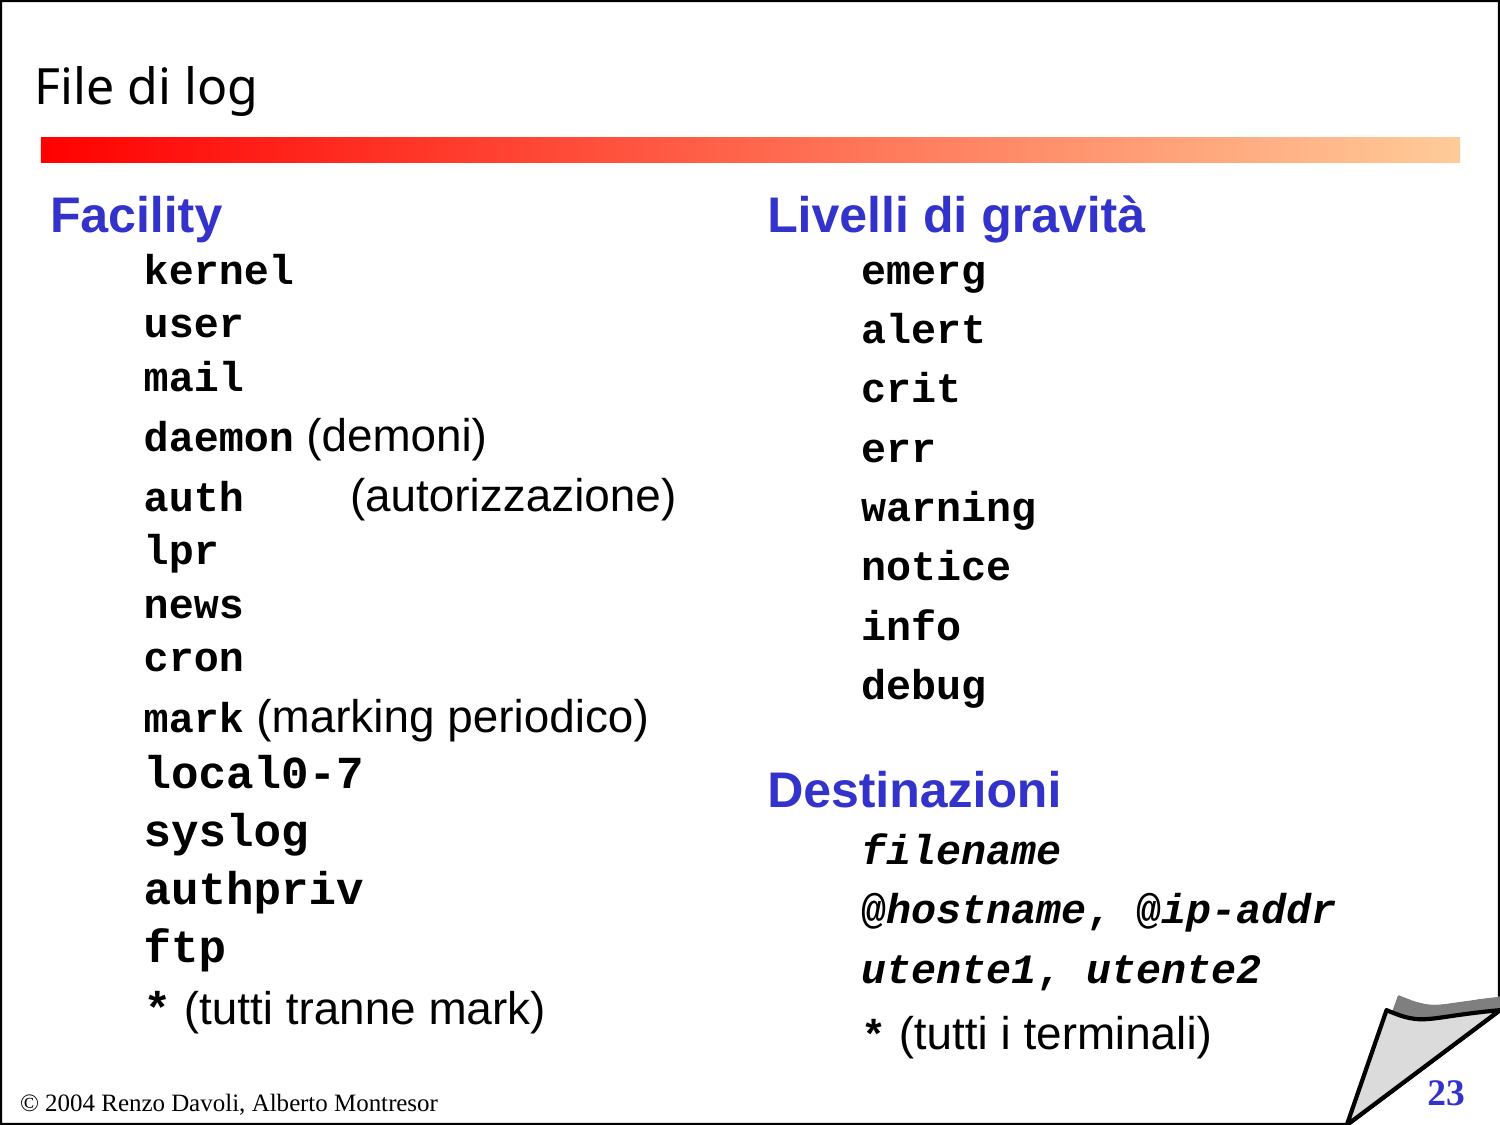

# File di log
Facility
kernel
user
mail
daemon (demoni)
auth	(autorizzazione)
lpr
news
cron
mark (marking periodico)
local0-7
syslog
authpriv
ftp
* (tutti tranne mark)
Livelli di gravità
emerg
alert
crit
err
warning
notice
info
debug
Destinazioni
filename
@hostname, @ip-addr
utente1, utente2
* (tutti i terminali)